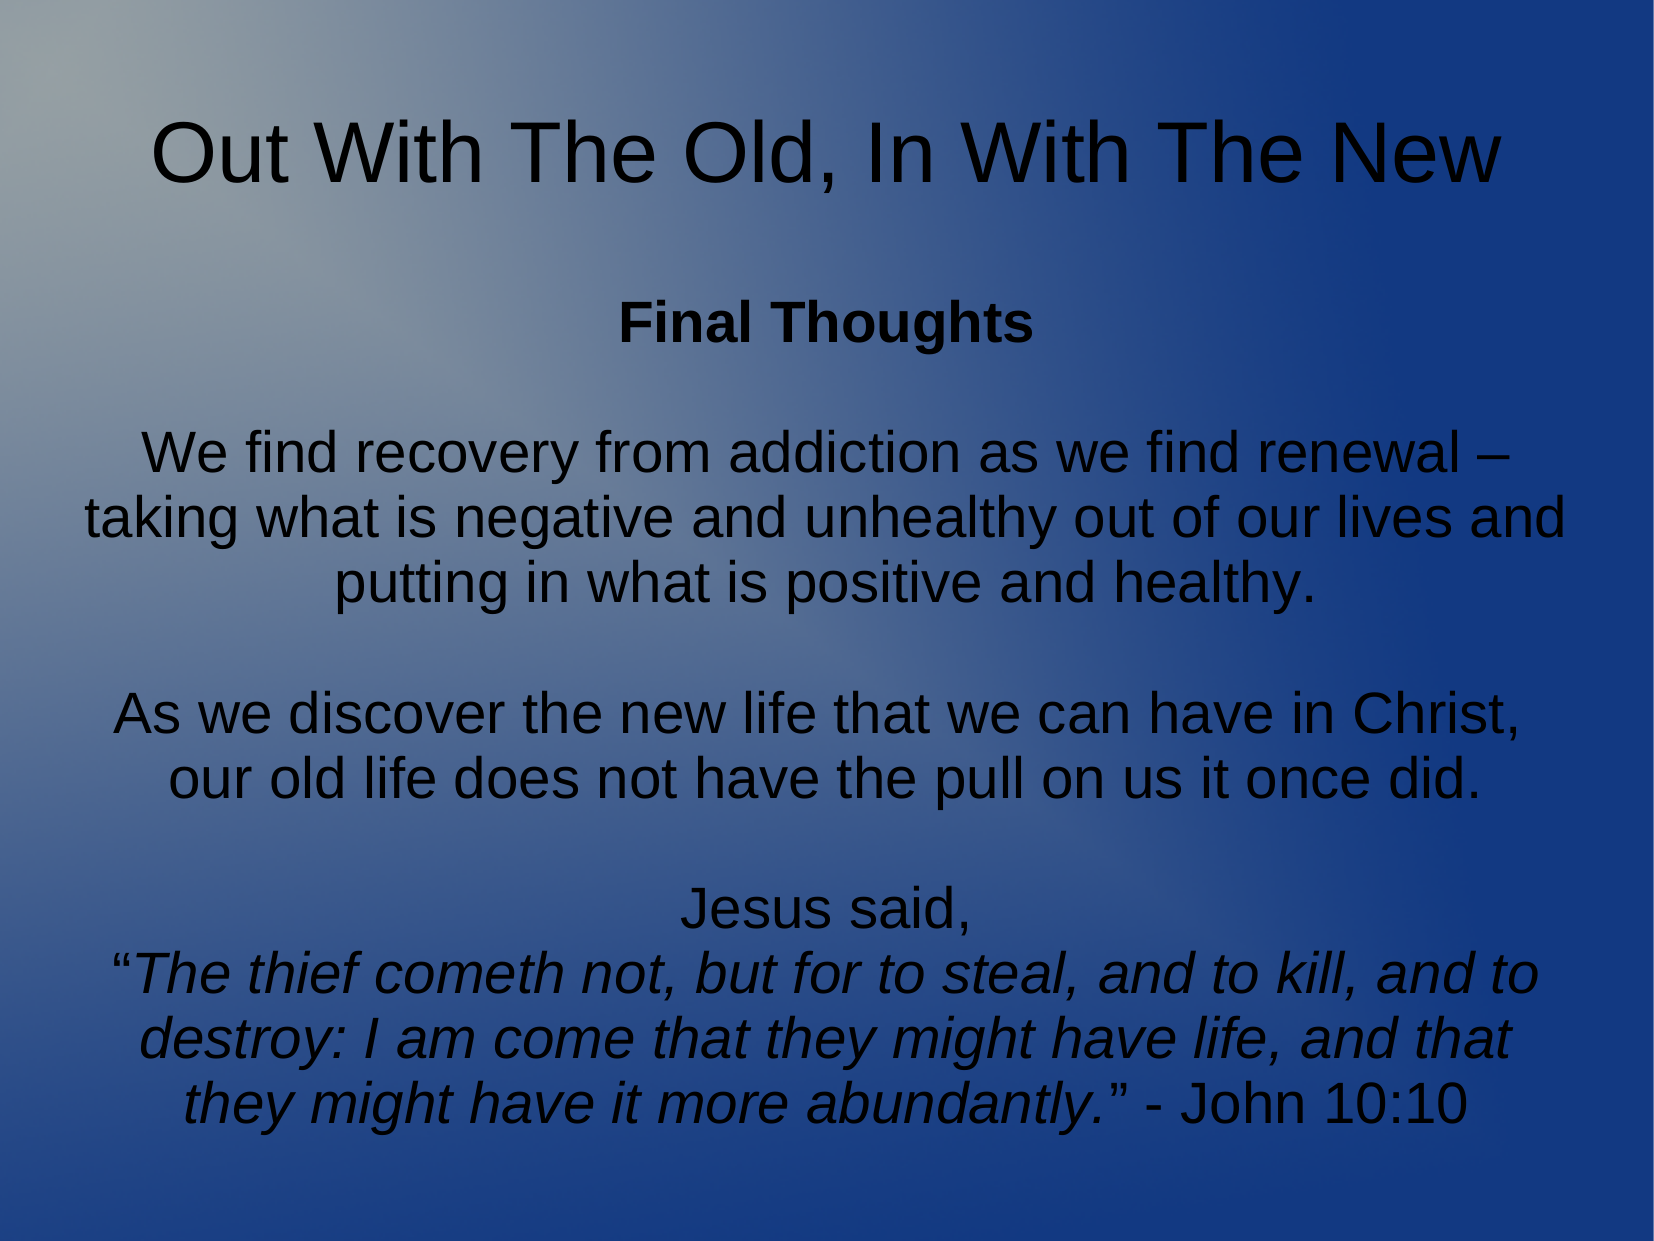

# Out With The Old, In With The New
Final Thoughts
We find recovery from addiction as we find renewal – taking what is negative and unhealthy out of our lives and putting in what is positive and healthy.
As we discover the new life that we can have in Christ, our old life does not have the pull on us it once did.
Jesus said,
“The thief cometh not, but for to steal, and to kill, and to destroy: I am come that they might have life, and that they might have it more abundantly.” - John 10:10